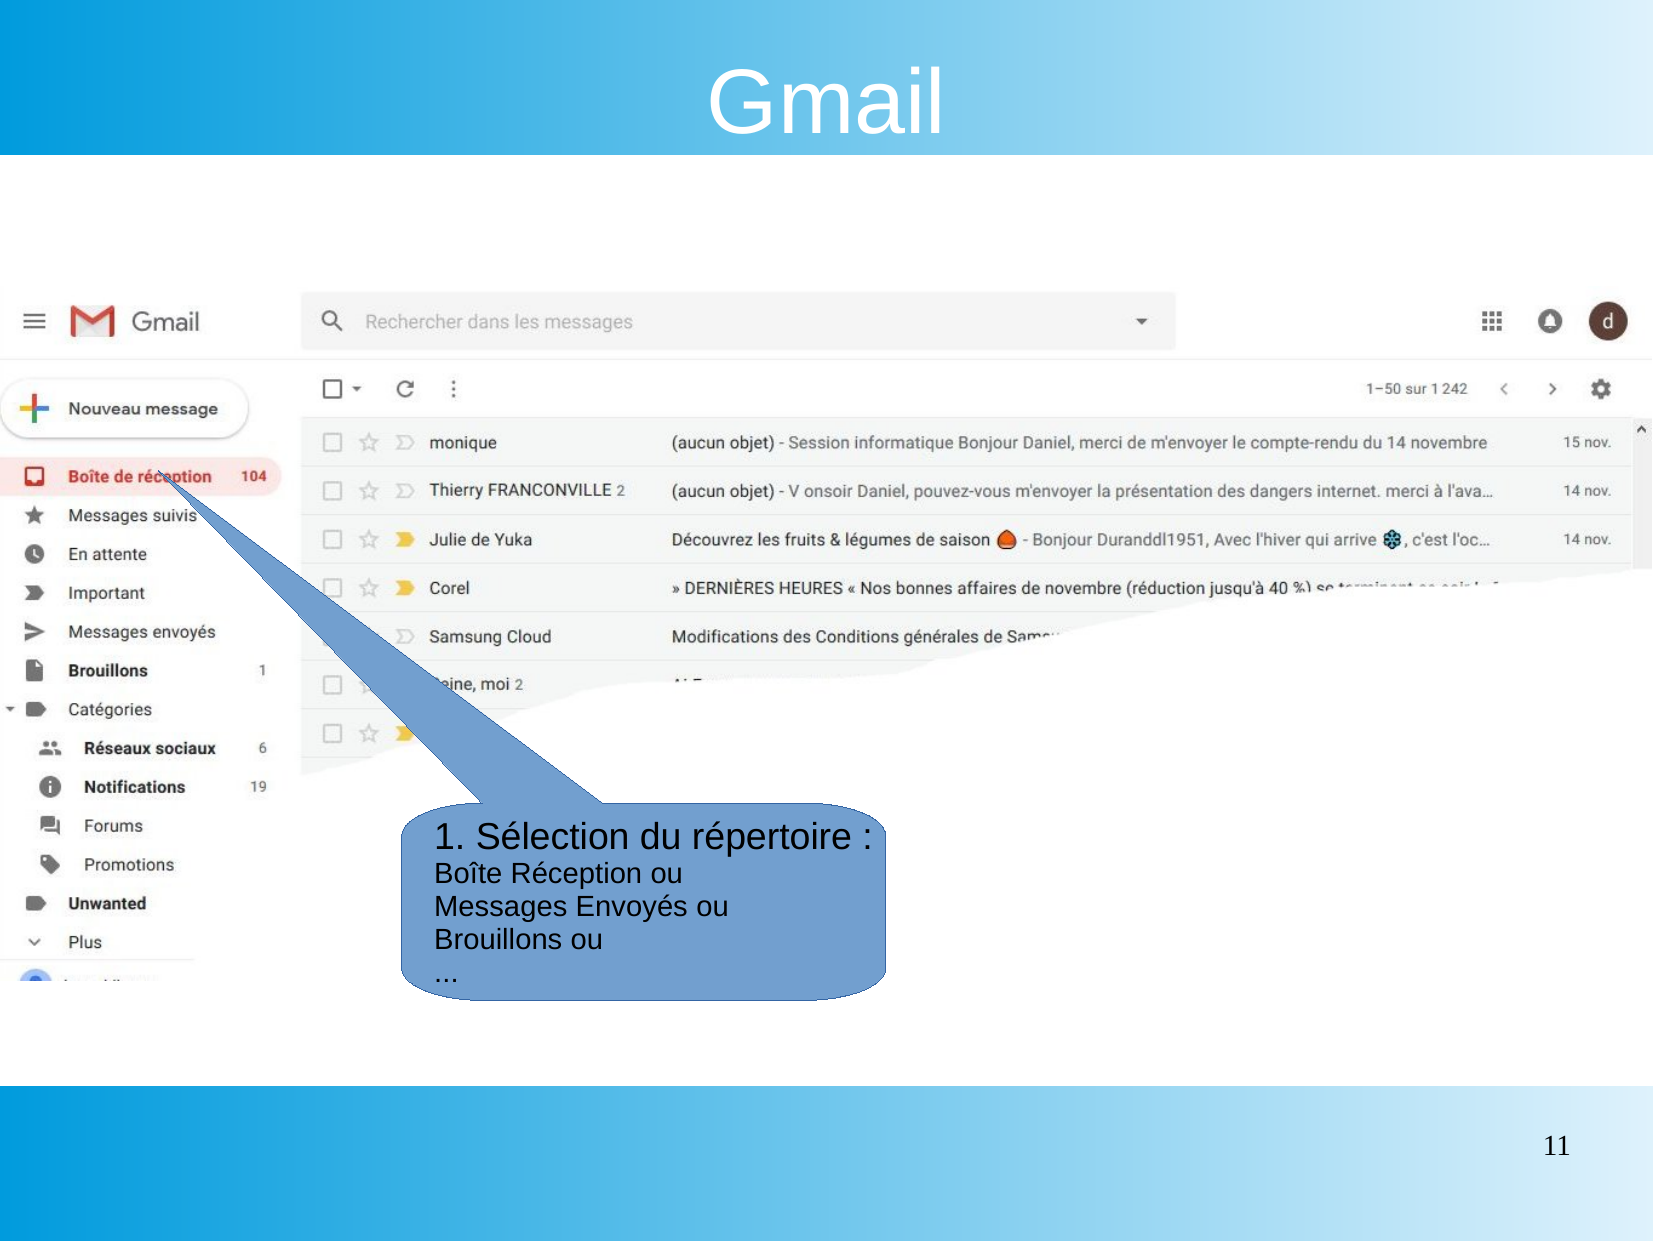

# Gmail
1. Sélection du répertoire :
Boîte Réception ou
Messages Envoyés ou
Brouillons ou
...
11